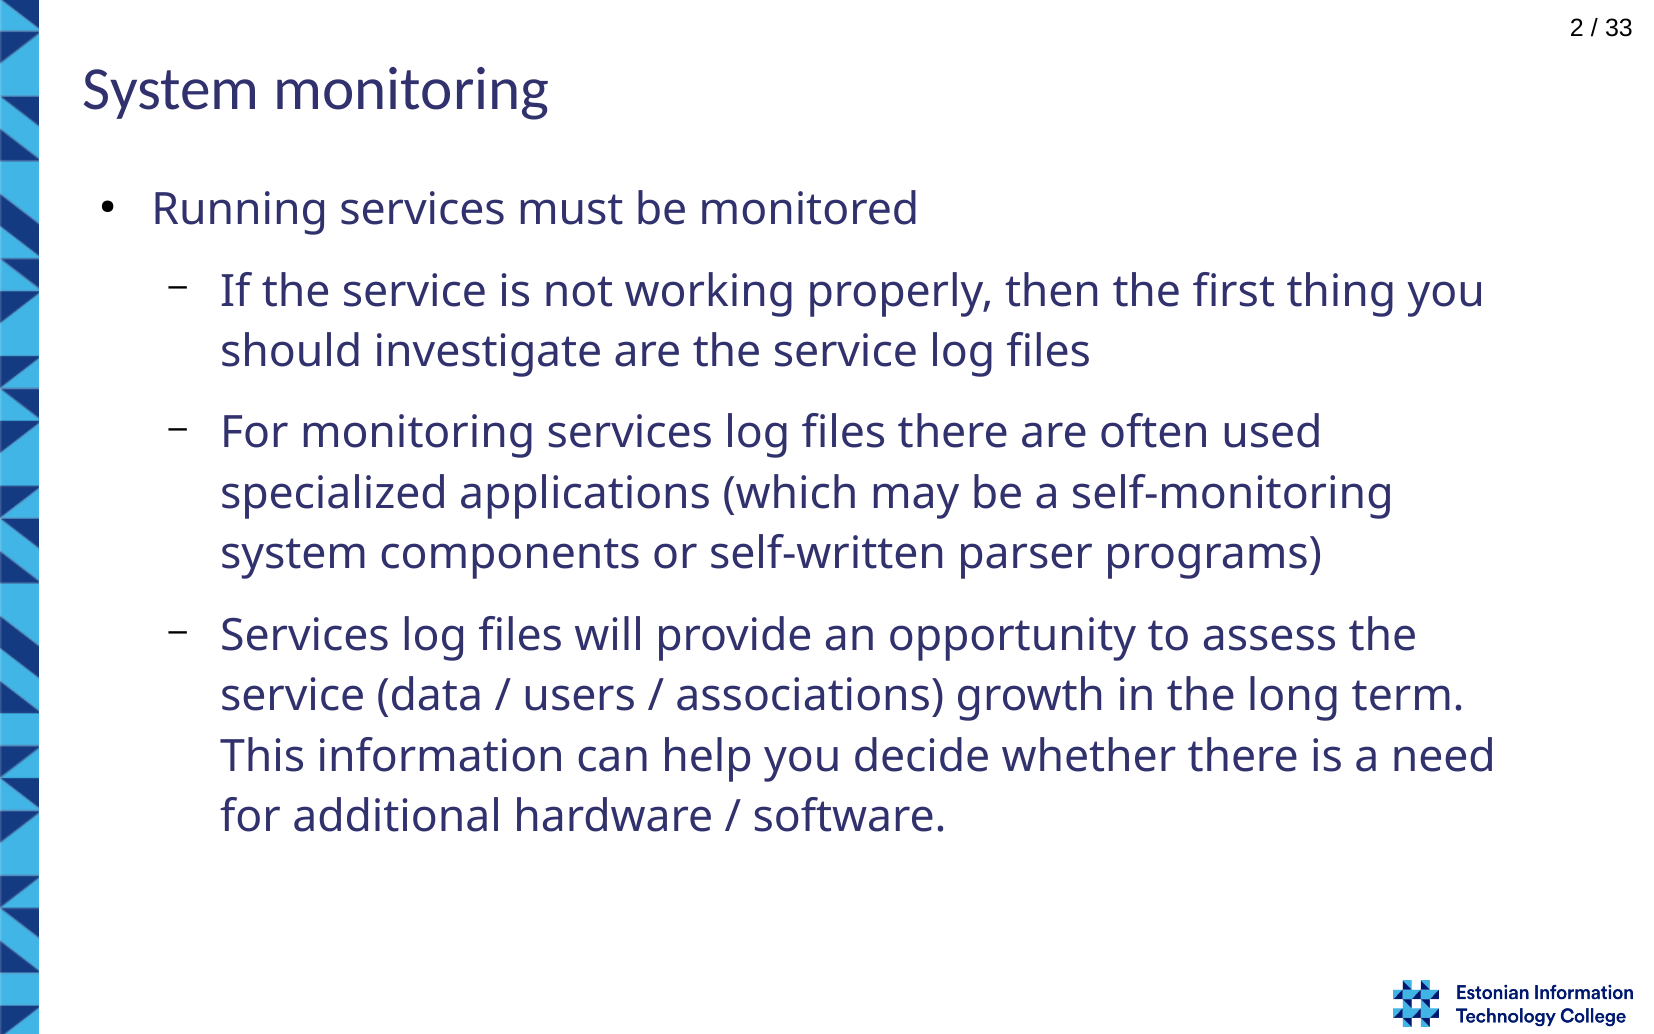

# System monitoring
Running services must be monitored
If the service is not working properly, then the first thing you should investigate are the service log files
For monitoring services log files there are often used specialized applications (which may be a self-monitoring system components or self-written parser programs)
Services log files will provide an opportunity to assess the service (data / users / associations) growth in the long term. This information can help you decide whether there is a need for additional hardware / software.